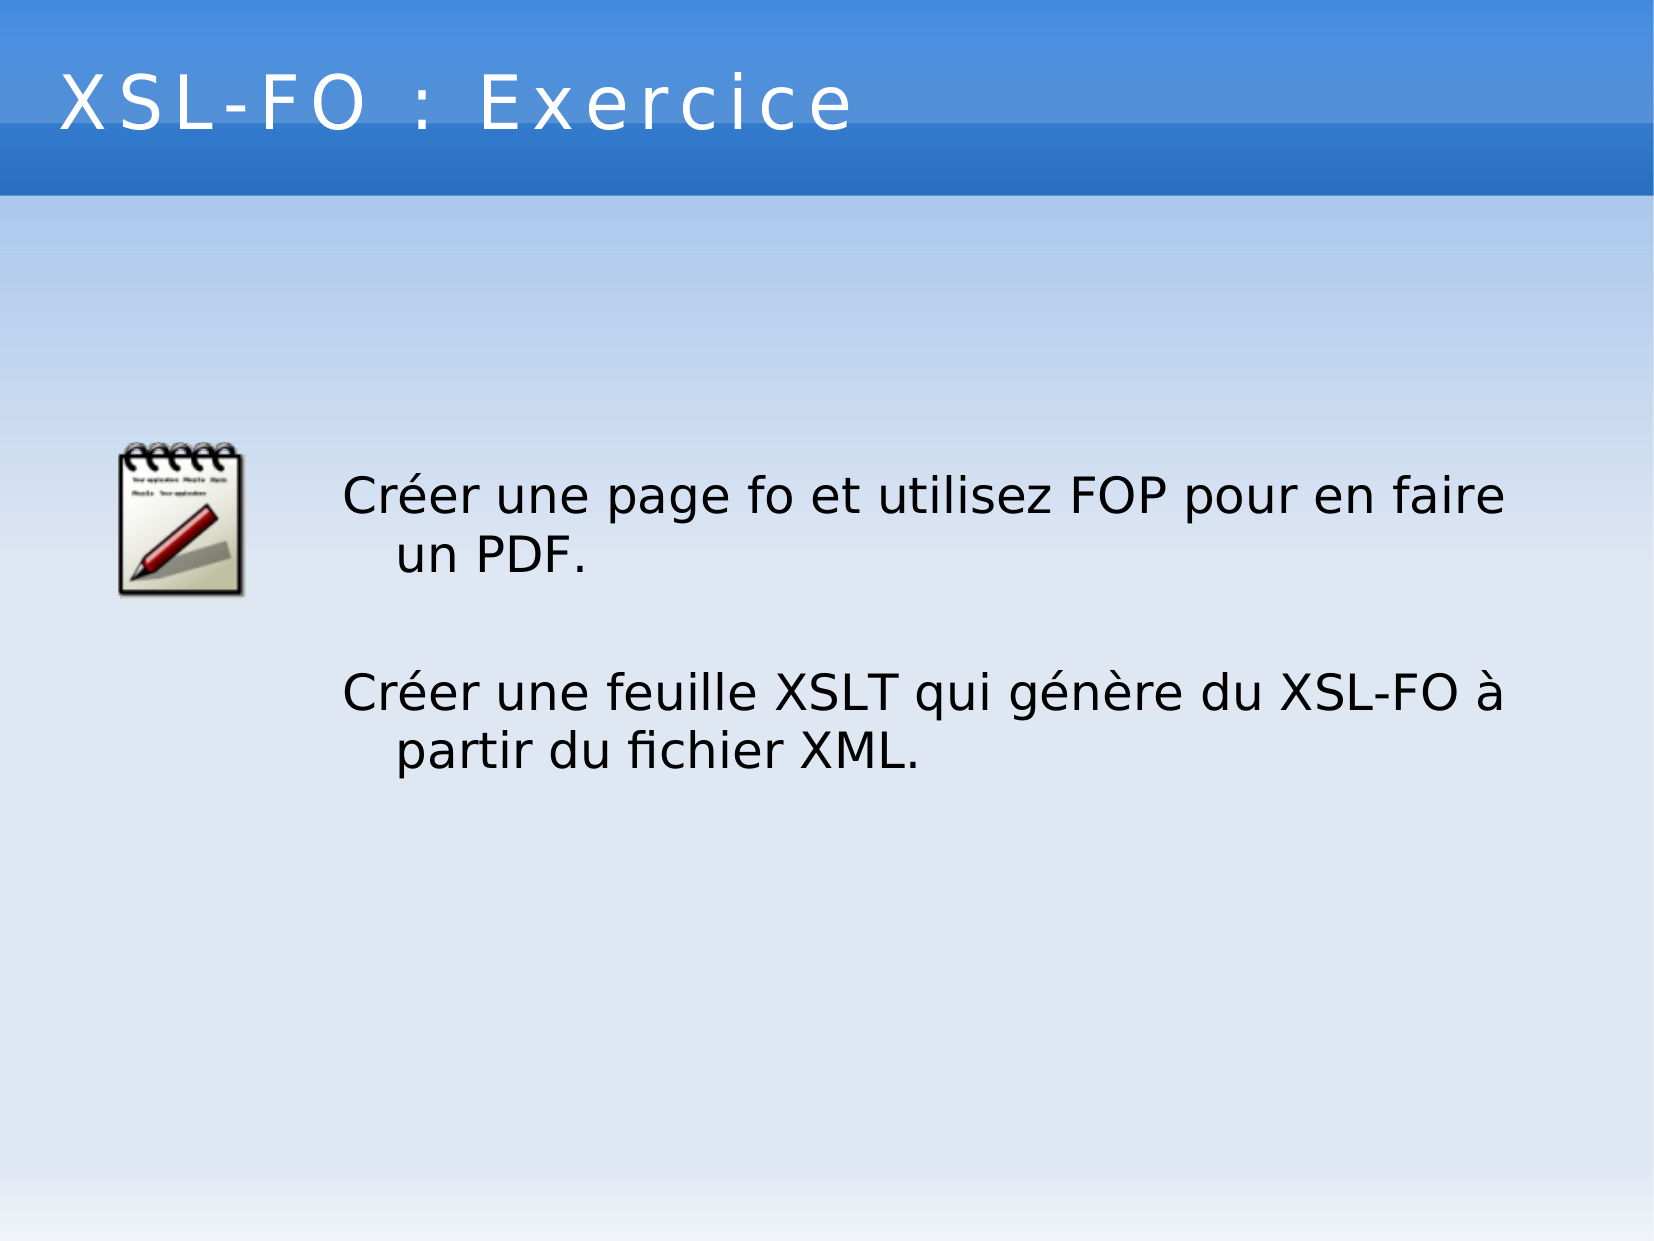

# XSL-FO : Exercice
Créer une page fo et utilisez FOP pour en faire un PDF.
Créer une feuille XSLT qui génère du XSL-FO à partir du fichier XML.